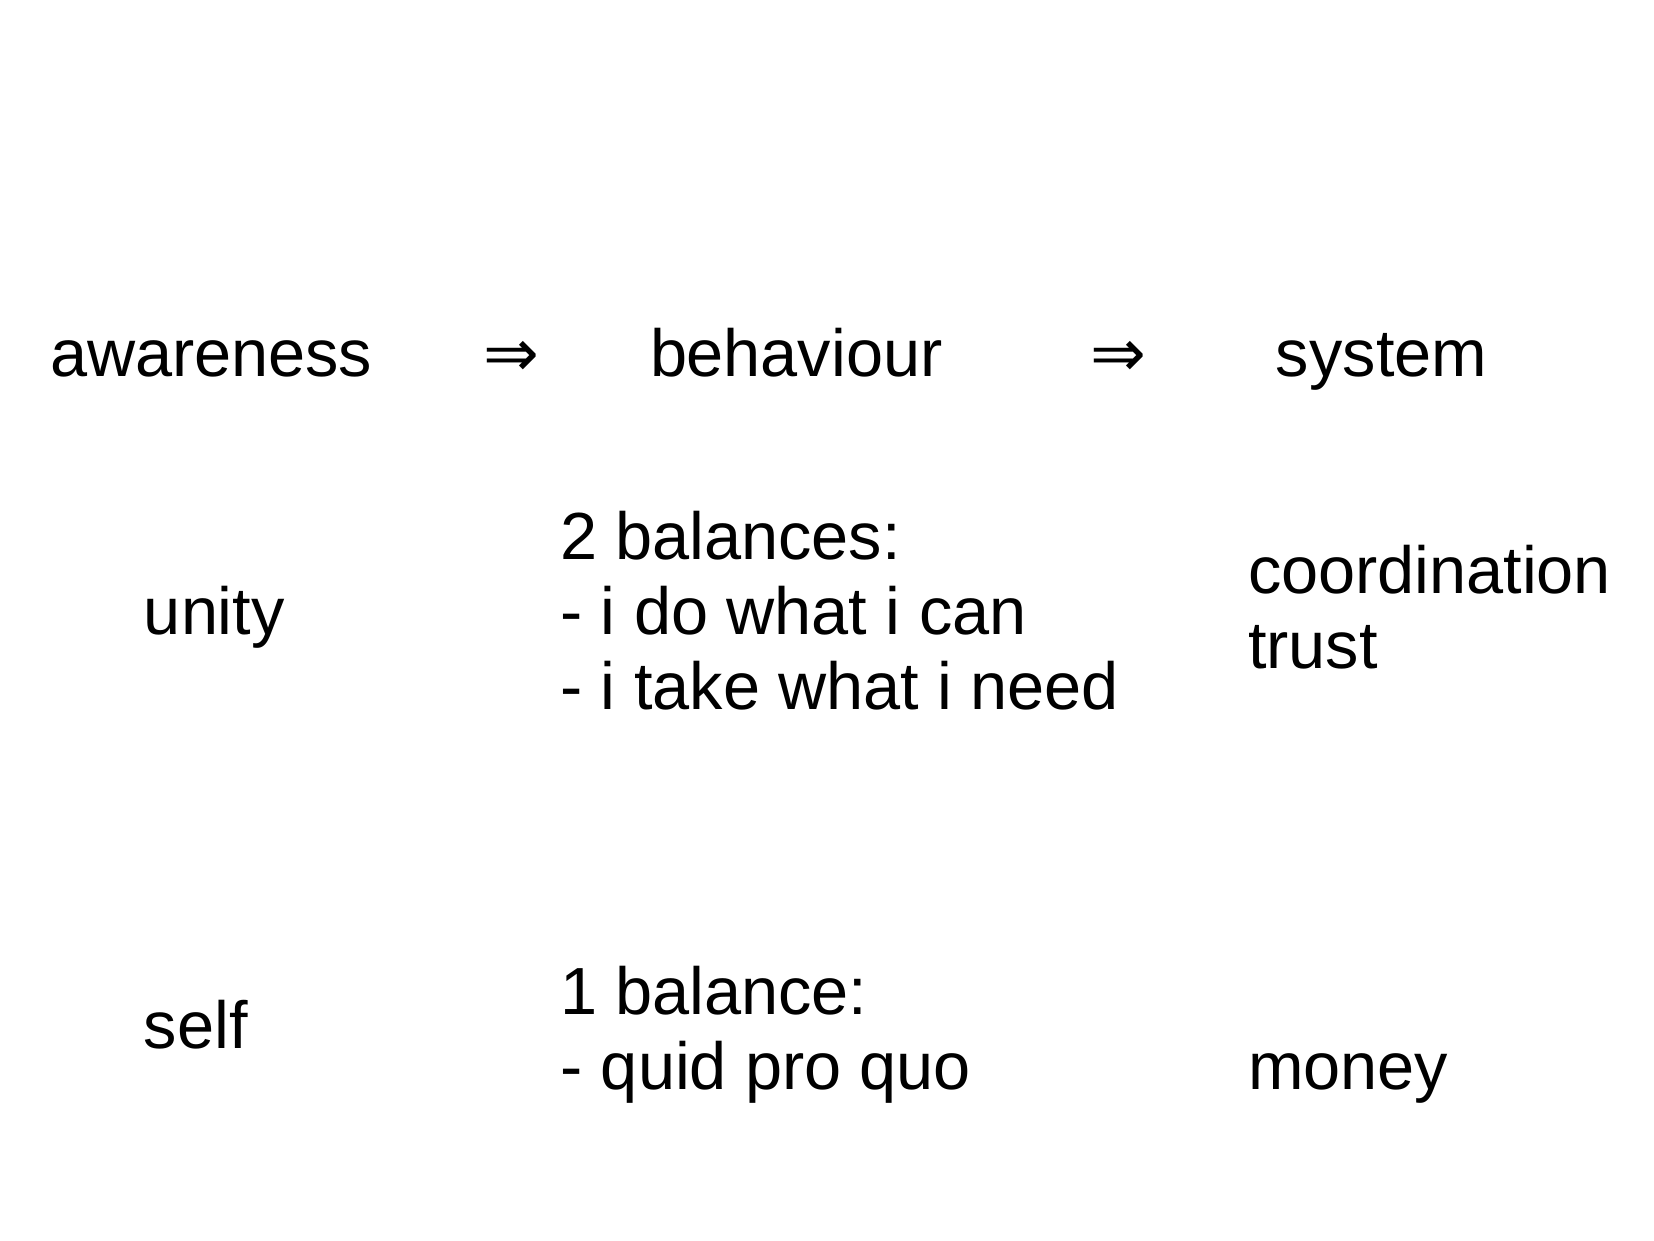

#
awareness ⇒ behaviour ⇒ system
2 balances:
- i do what i can
- i take what i need
coordination
trust
unity
1 balance:
- quid pro quo
self
money